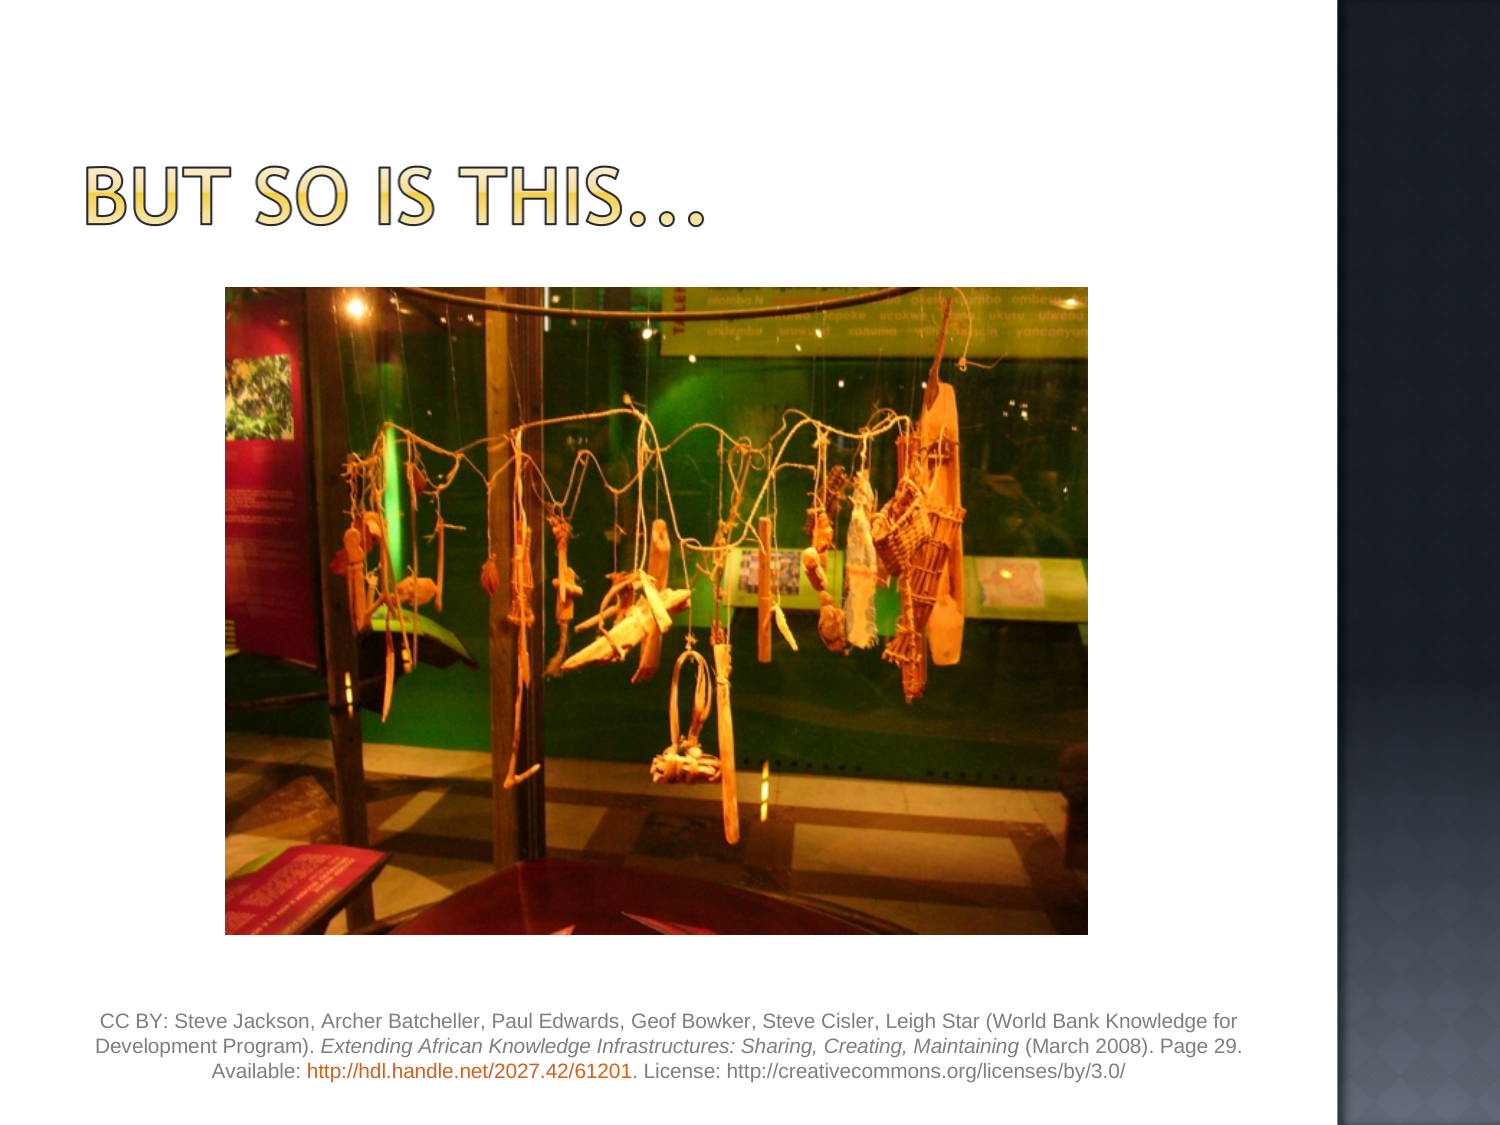

CC BY: Steve Jackson, Archer Batcheller, Paul Edwards, Geof Bowker, Steve Cisler, Leigh Star (World Bank Knowledge for Development Program). Extending African Knowledge Infrastructures: Sharing, Creating, Maintaining (March 2008). Page 29.
Available: http://hdl.handle.net/2027.42/61201. License: http://creativecommons.org/licenses/by/3.0/